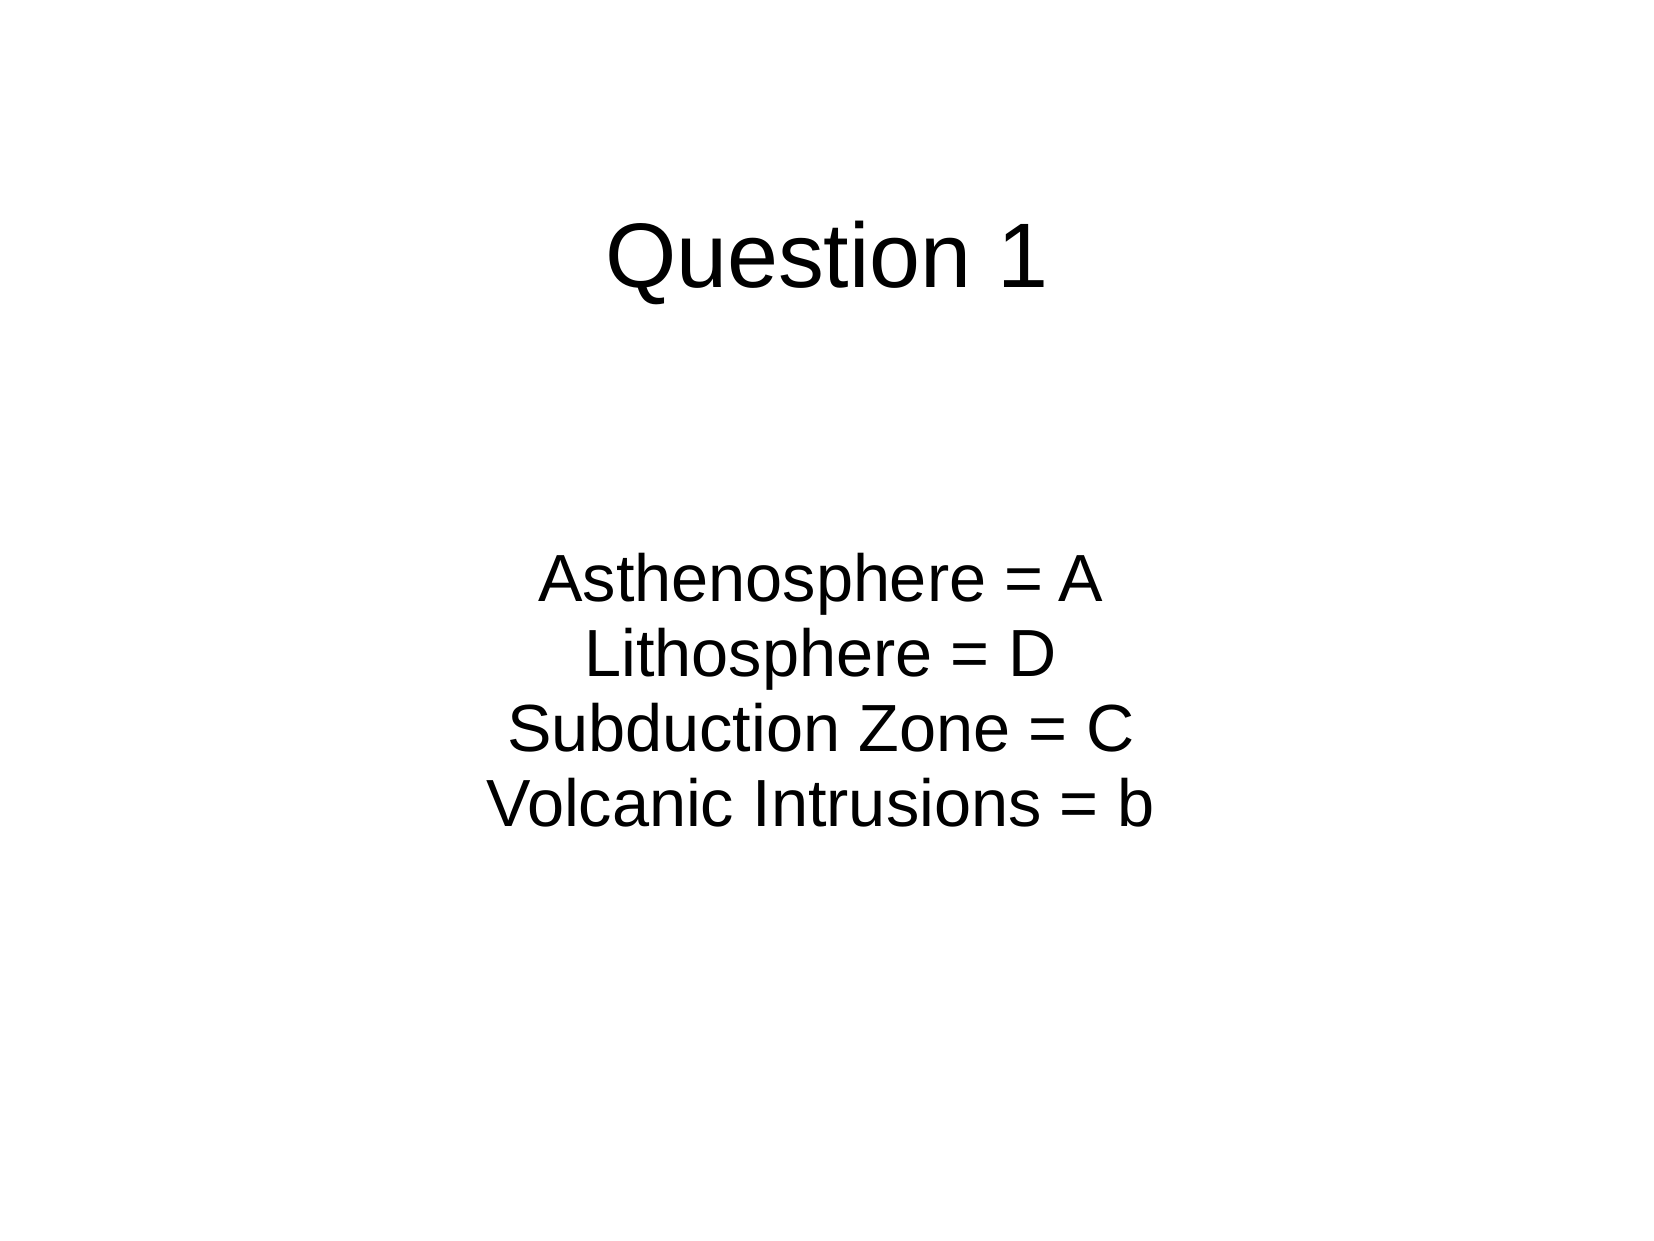

# Question 1
Asthenosphere = A
Lithosphere = D
Subduction Zone = C
Volcanic Intrusions = b